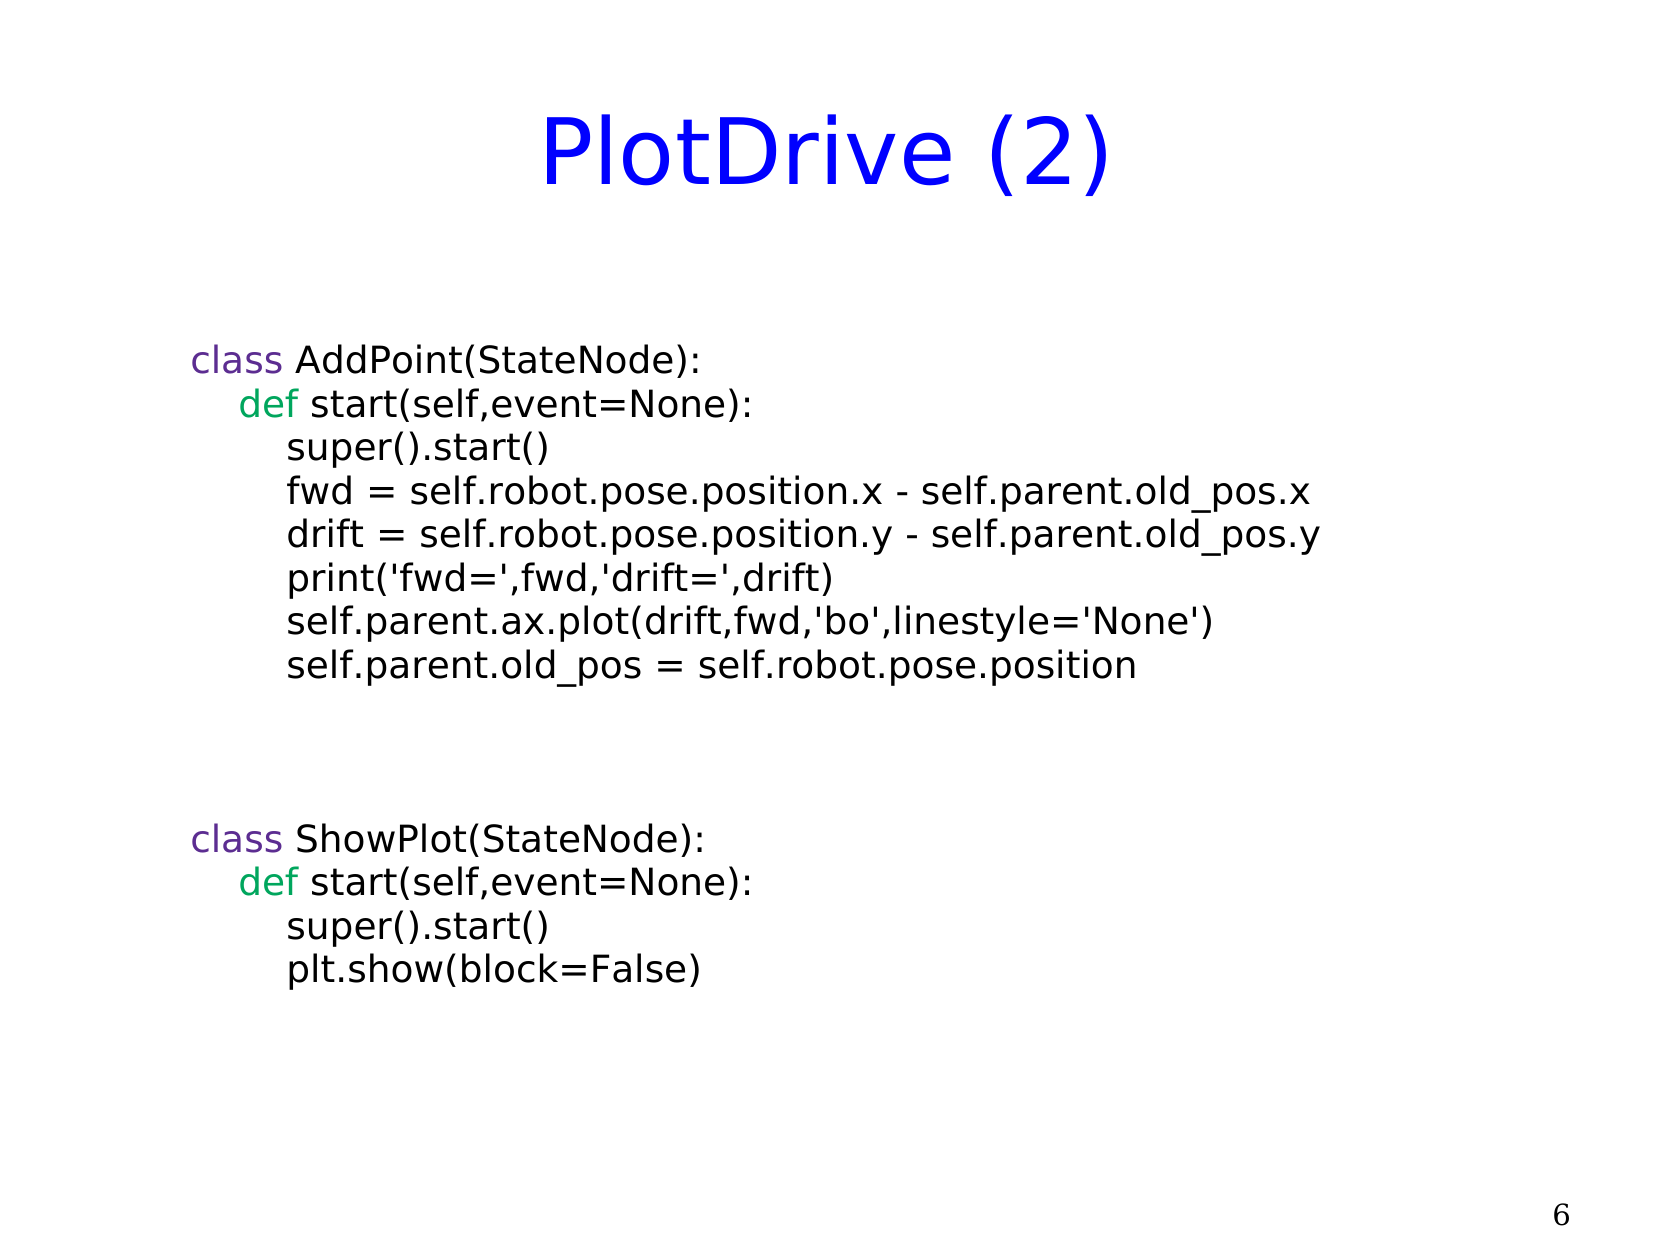

# PlotDrive (2)
 class AddPoint(StateNode):
 def start(self,event=None):
 super().start()
 fwd = self.robot.pose.position.x - self.parent.old_pos.x
 drift = self.robot.pose.position.y - self.parent.old_pos.y
 print('fwd=',fwd,'drift=',drift)
 self.parent.ax.plot(drift,fwd,'bo',linestyle='None')
 self.parent.old_pos = self.robot.pose.position
 class ShowPlot(StateNode):
 def start(self,event=None):
 super().start()
 plt.show(block=False)
6